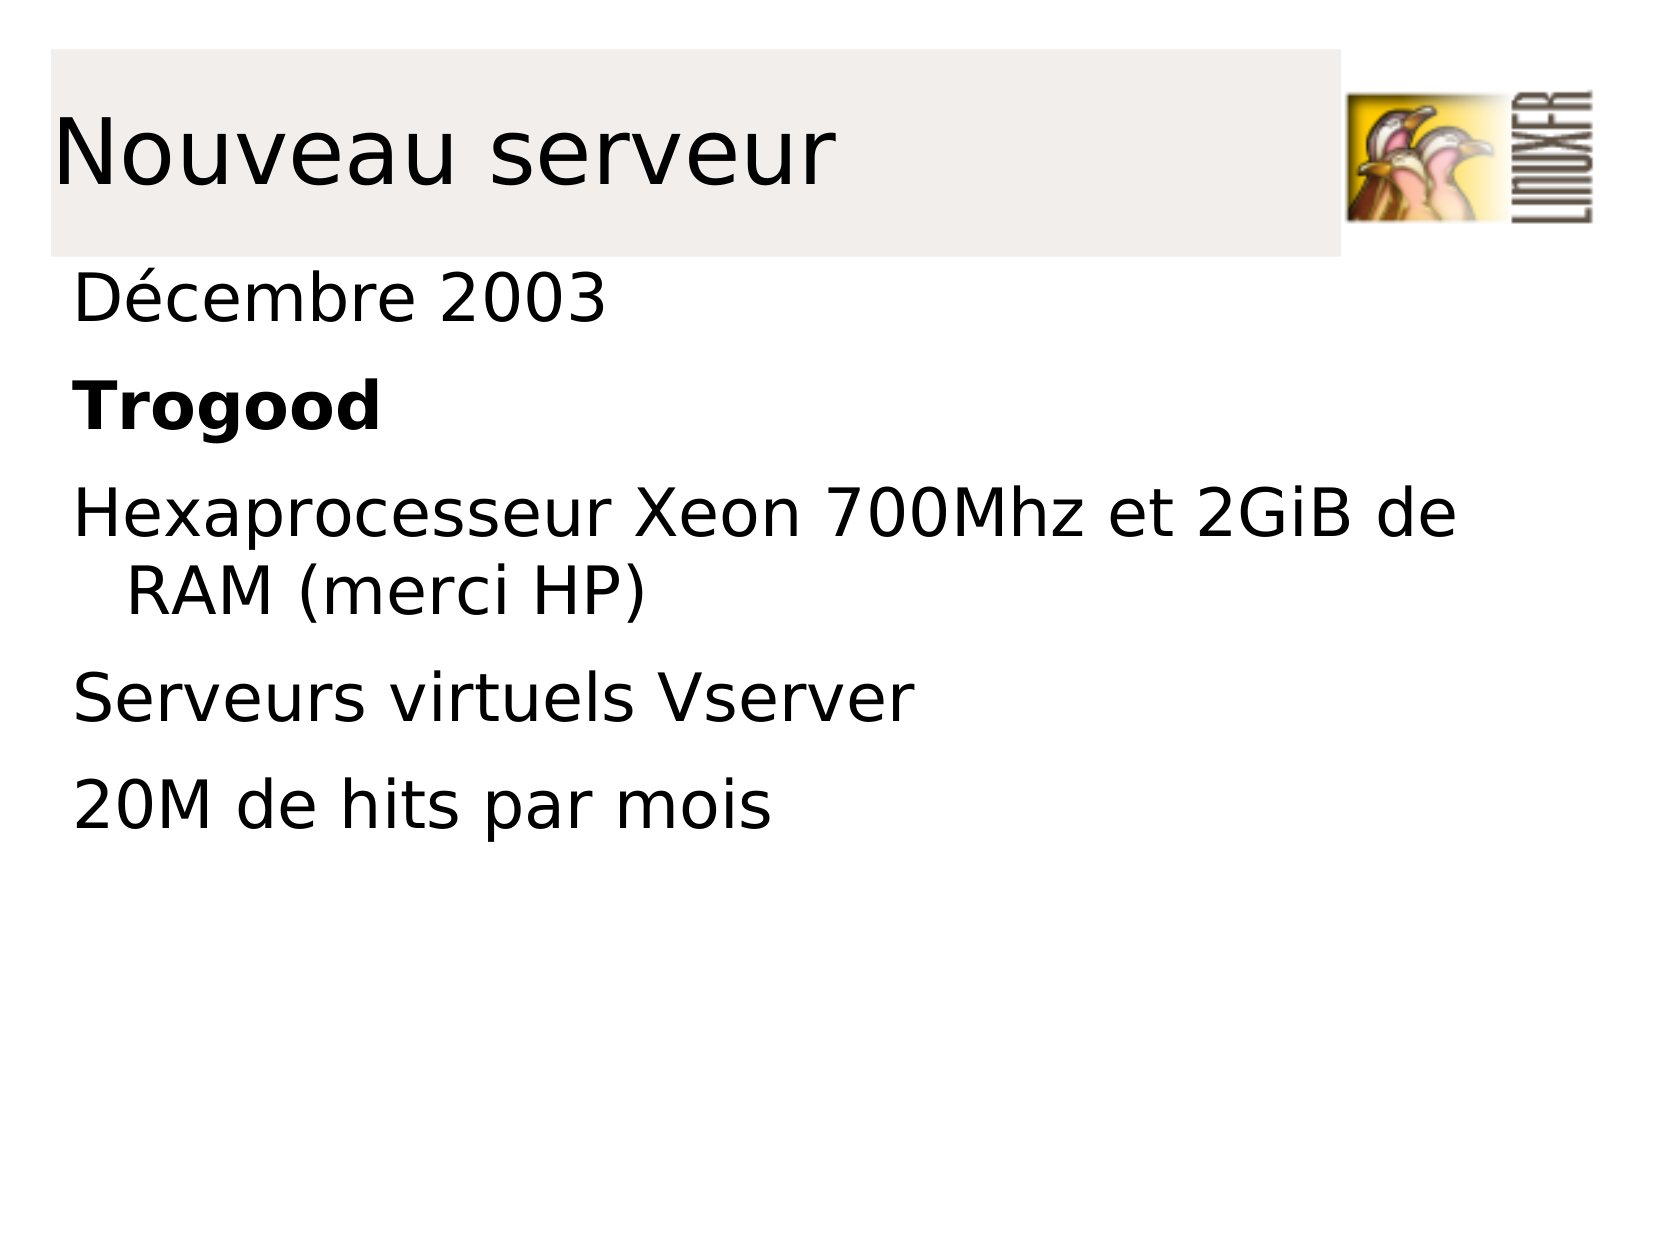

# Nouveau serveur
Décembre 2003
Trogood
Hexaprocesseur Xeon 700Mhz et 2GiB de RAM (merci HP)
Serveurs virtuels Vserver
20M de hits par mois